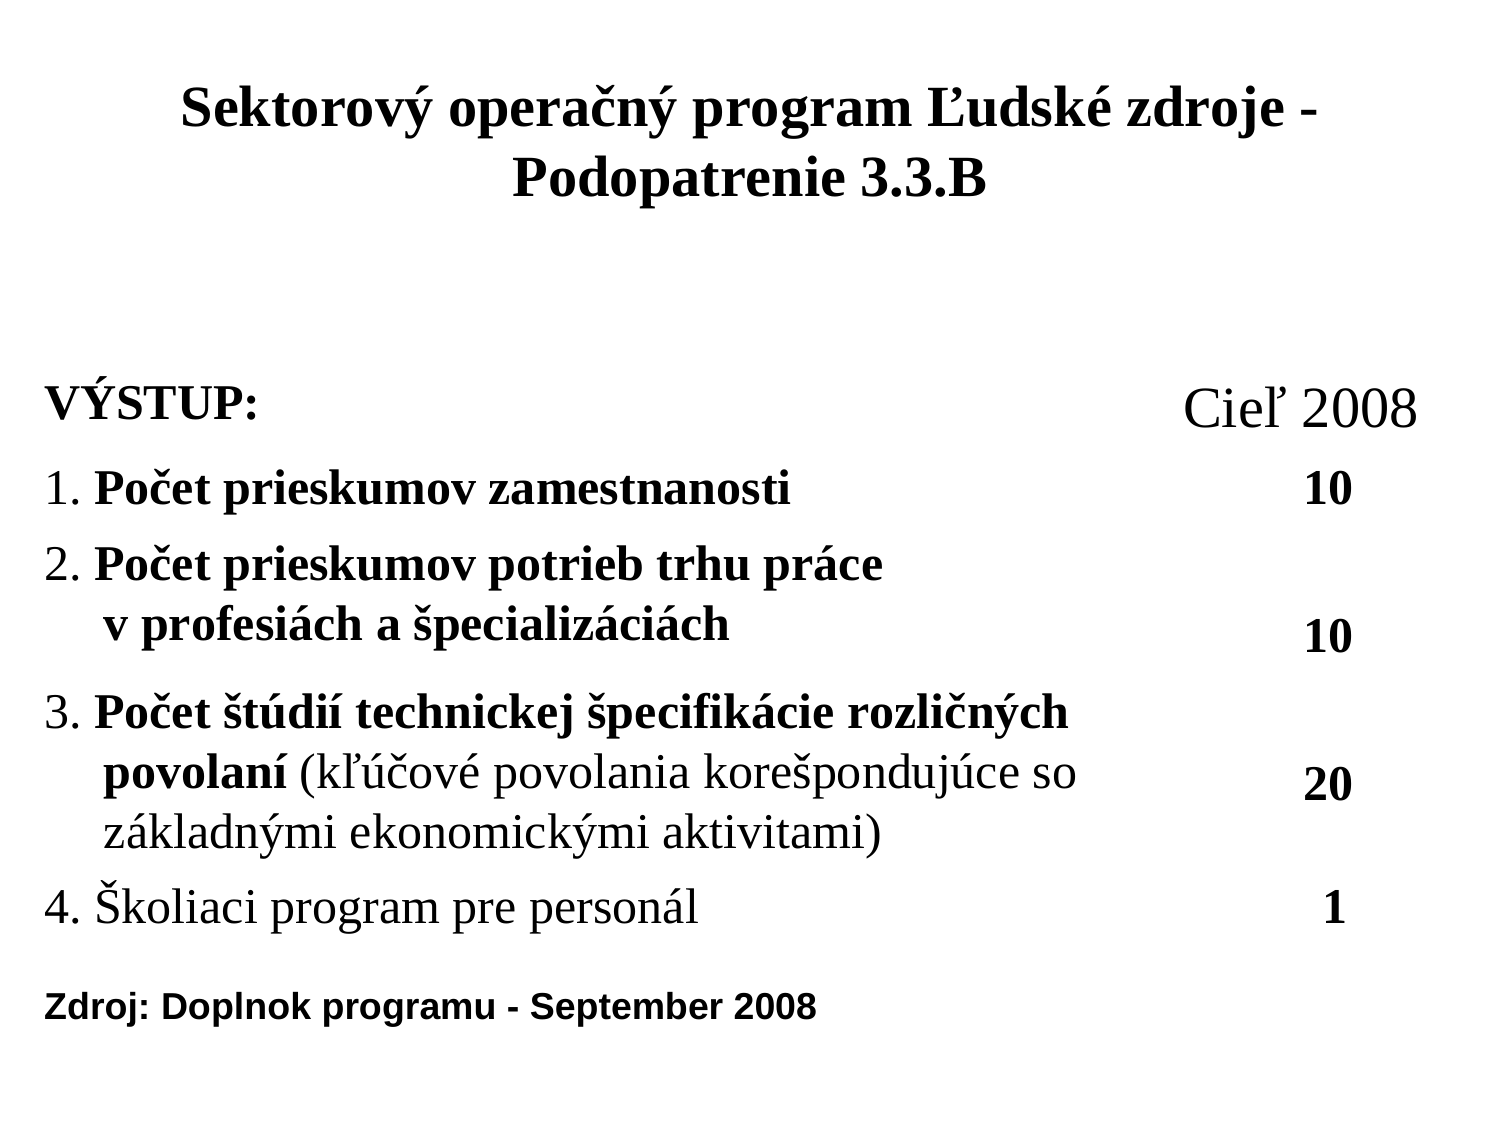

# Sektorový operačný program Ľudské zdroje - Podopatrenie 3.3.B
| VÝSTUP: | Cieľ 2008 |
| --- | --- |
| 1. Počet prieskumov zamestnanosti | 10 |
| 2. Počet prieskumov potrieb trhu práce v profesiách a špecializáciách | 10 |
| 3. Počet štúdií technickej špecifikácie rozličných povolaní (kľúčové povolania korešpondujúce so základnými ekonomickými aktivitami) | 20 |
| 4. Školiaci program pre personál | 1 |
Zdroj: Doplnok programu - September 2008